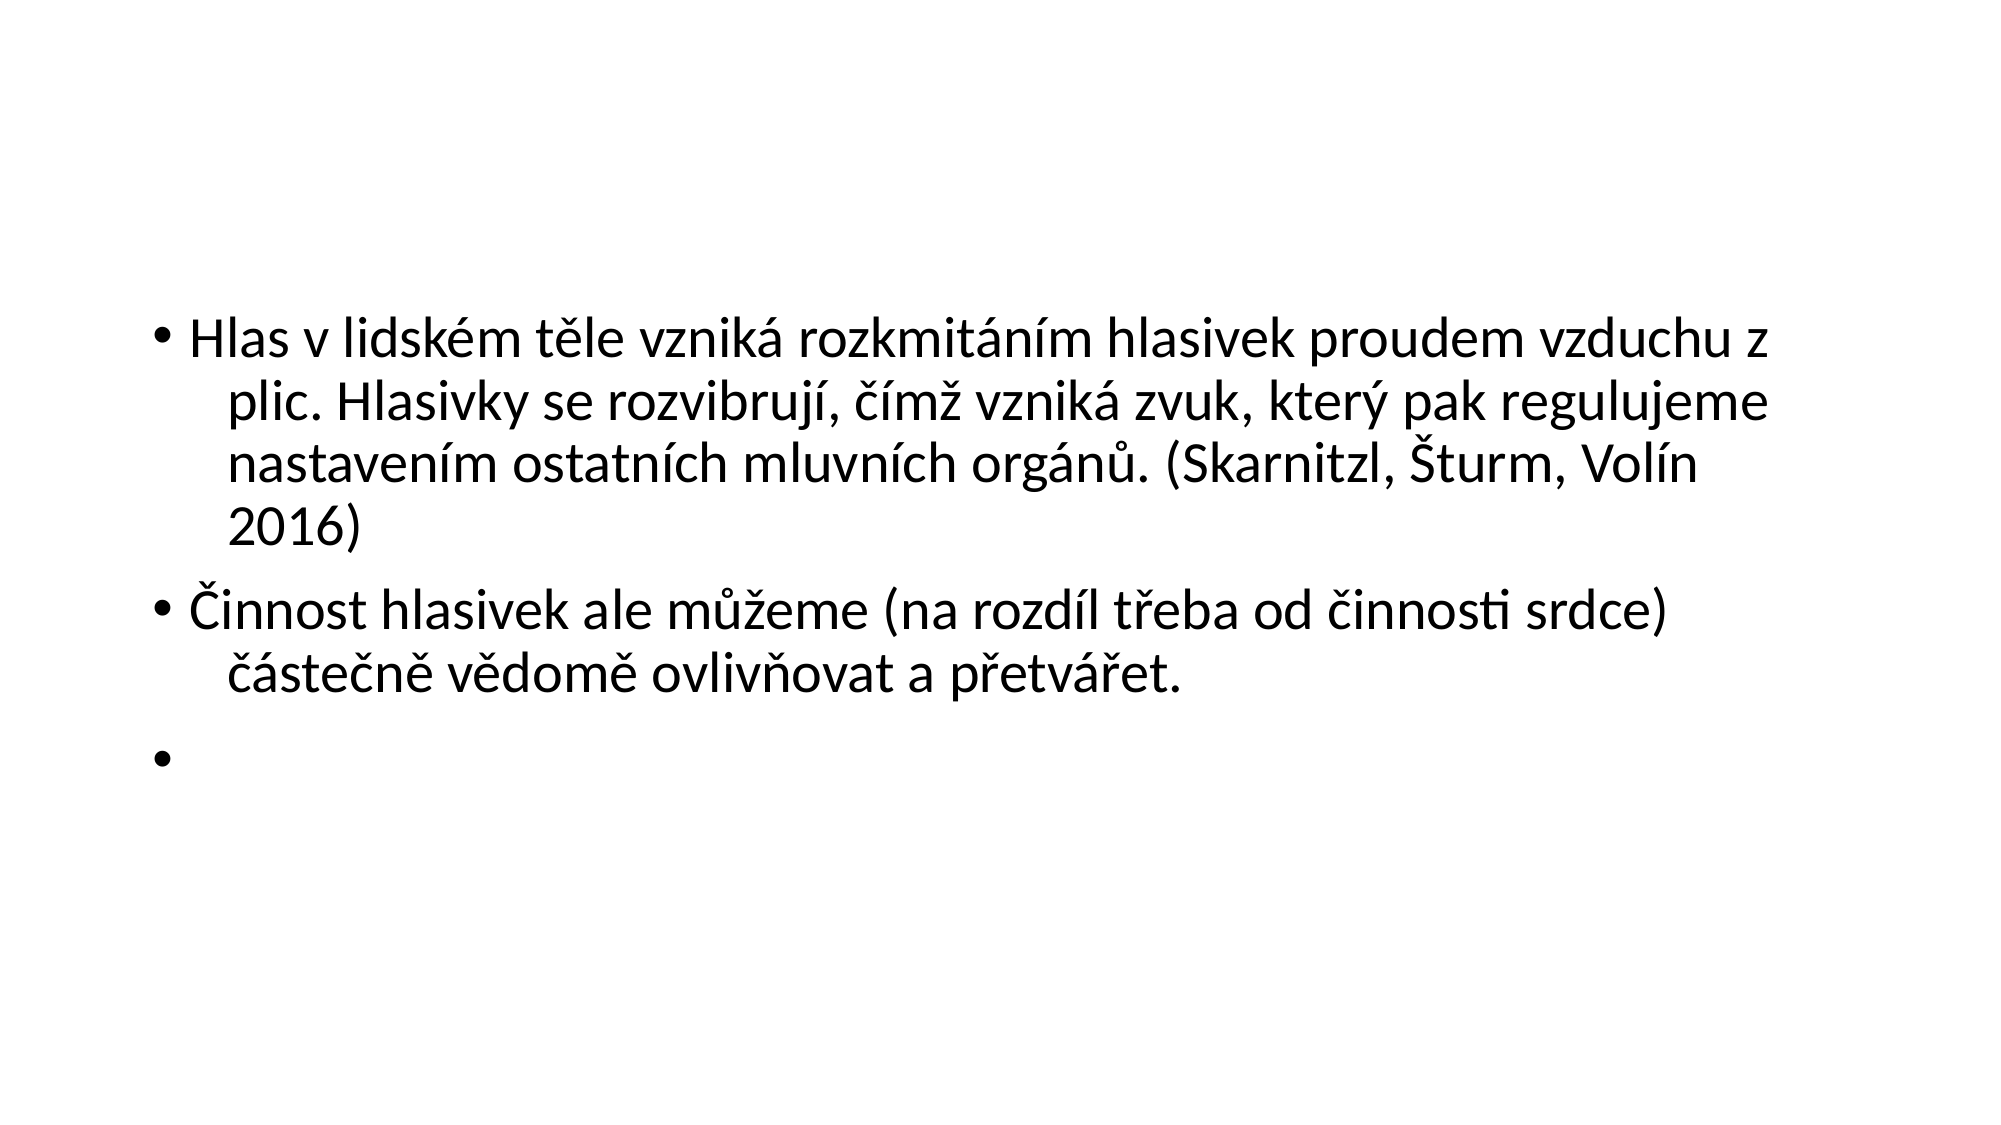

#
Hlas v lidském těle vzniká rozkmitáním hlasivek proudem vzduchu z plic. Hlasivky se rozvibrují, čímž vzniká zvuk, který pak regulujeme nastavením ostatních mluvních orgánů. (Skarnitzl, Šturm, Volín 2016)
Činnost hlasivek ale můžeme (na rozdíl třeba od činnosti srdce) částečně vědomě ovlivňovat a přetvářet.